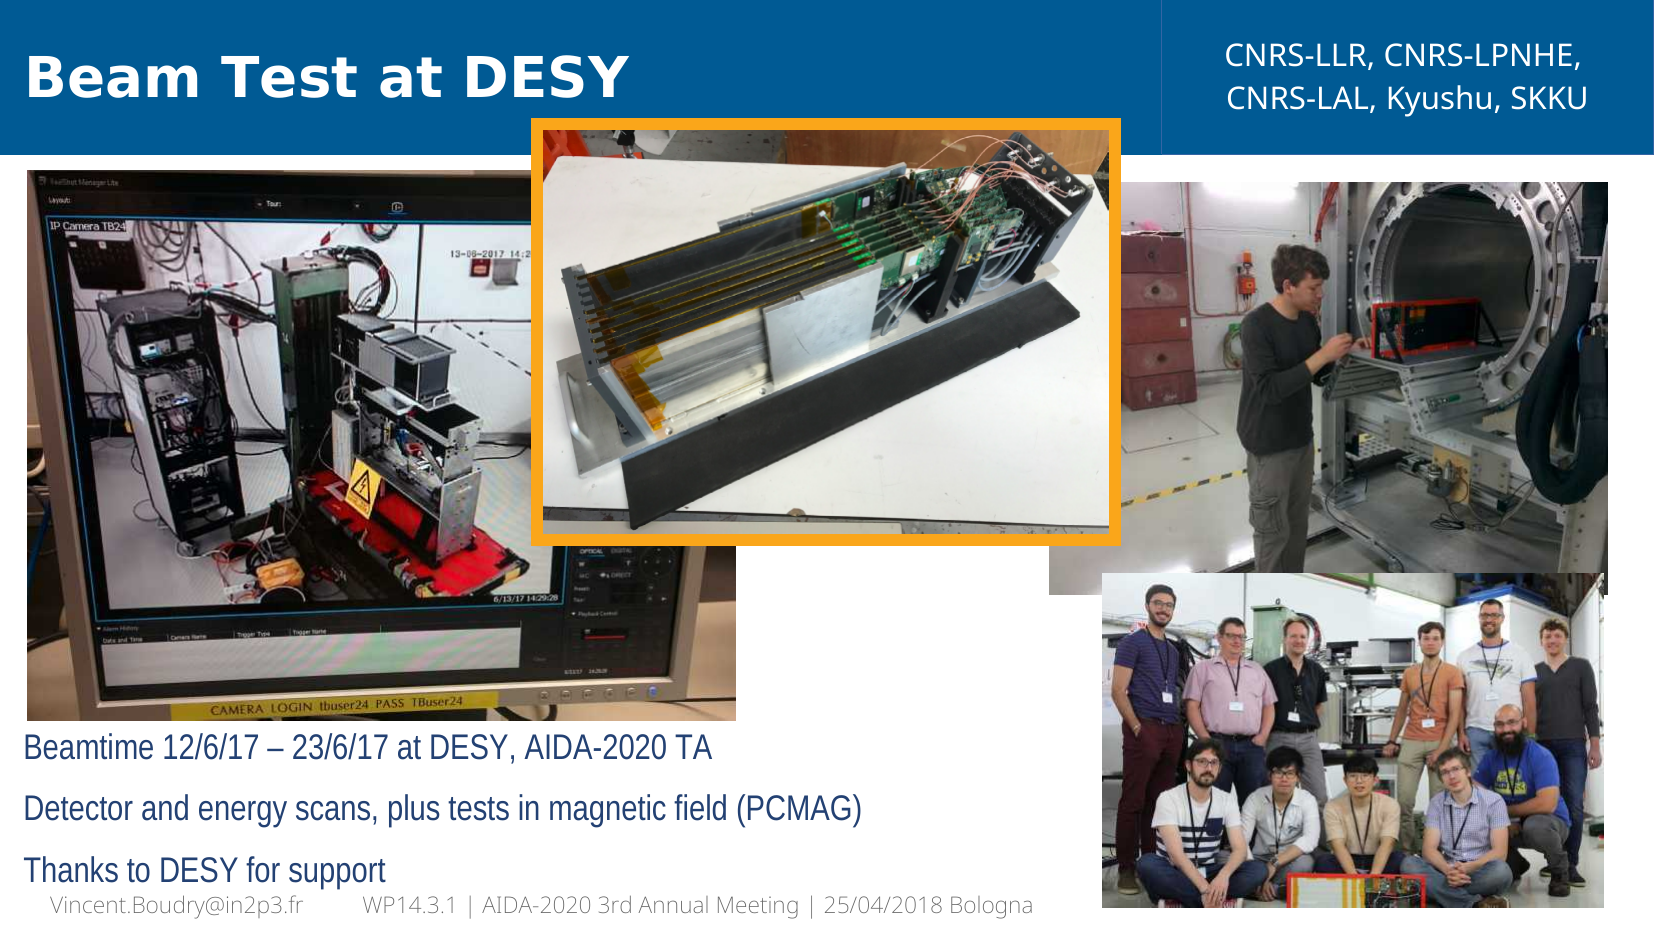

CNRS-LLR, CNRS-LPNHE,
CNRS-LAL, Kyushu, SKKU
# Beam Test at DESY
Beamtime 12/6/17 – 23/6/17 at DESY, AIDA-2020 TA
Detector and energy scans, plus tests in magnetic field (PCMAG)
Thanks to DESY for support
Vincent.Boudry@in2p3.fr
 WP14.3.1 | AIDA-2020 3rd Annual Meeting | 25/04/2018 Bologna